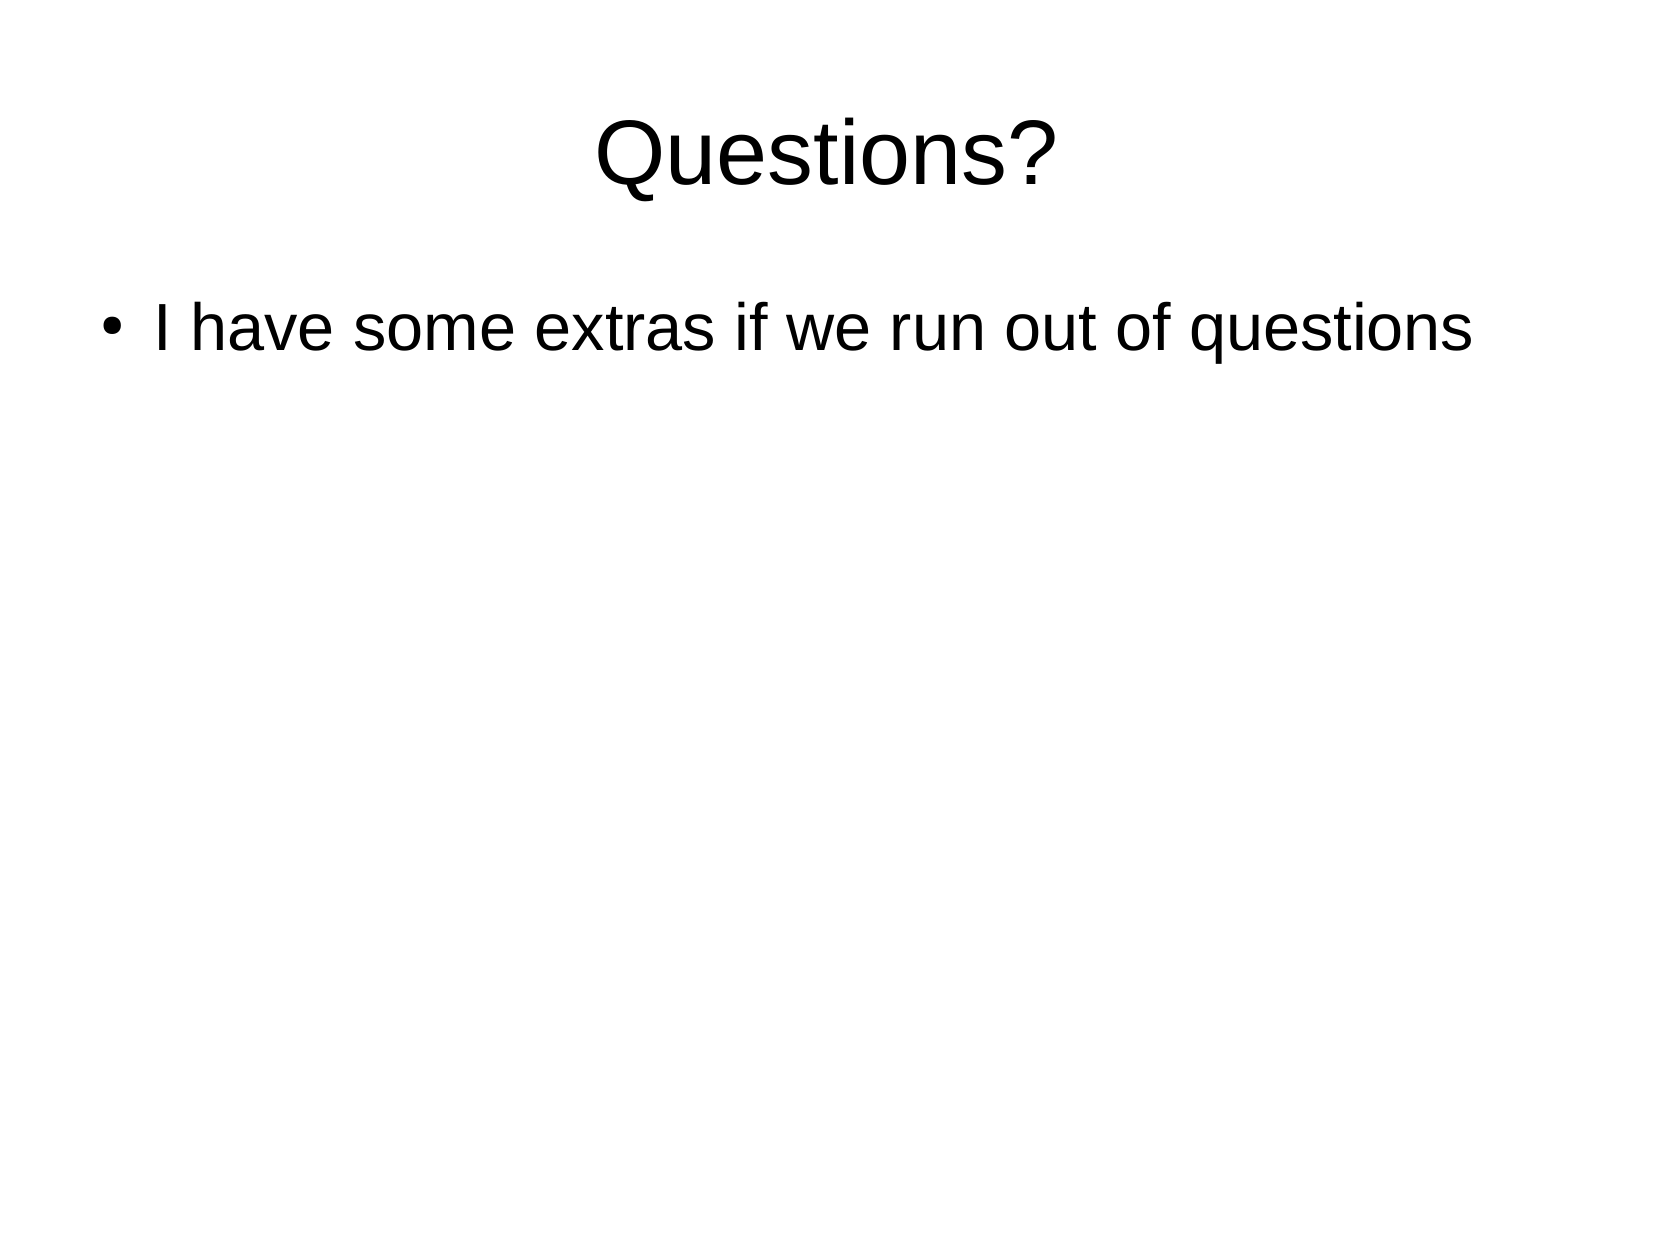

# Questions?
I have some extras if we run out of questions